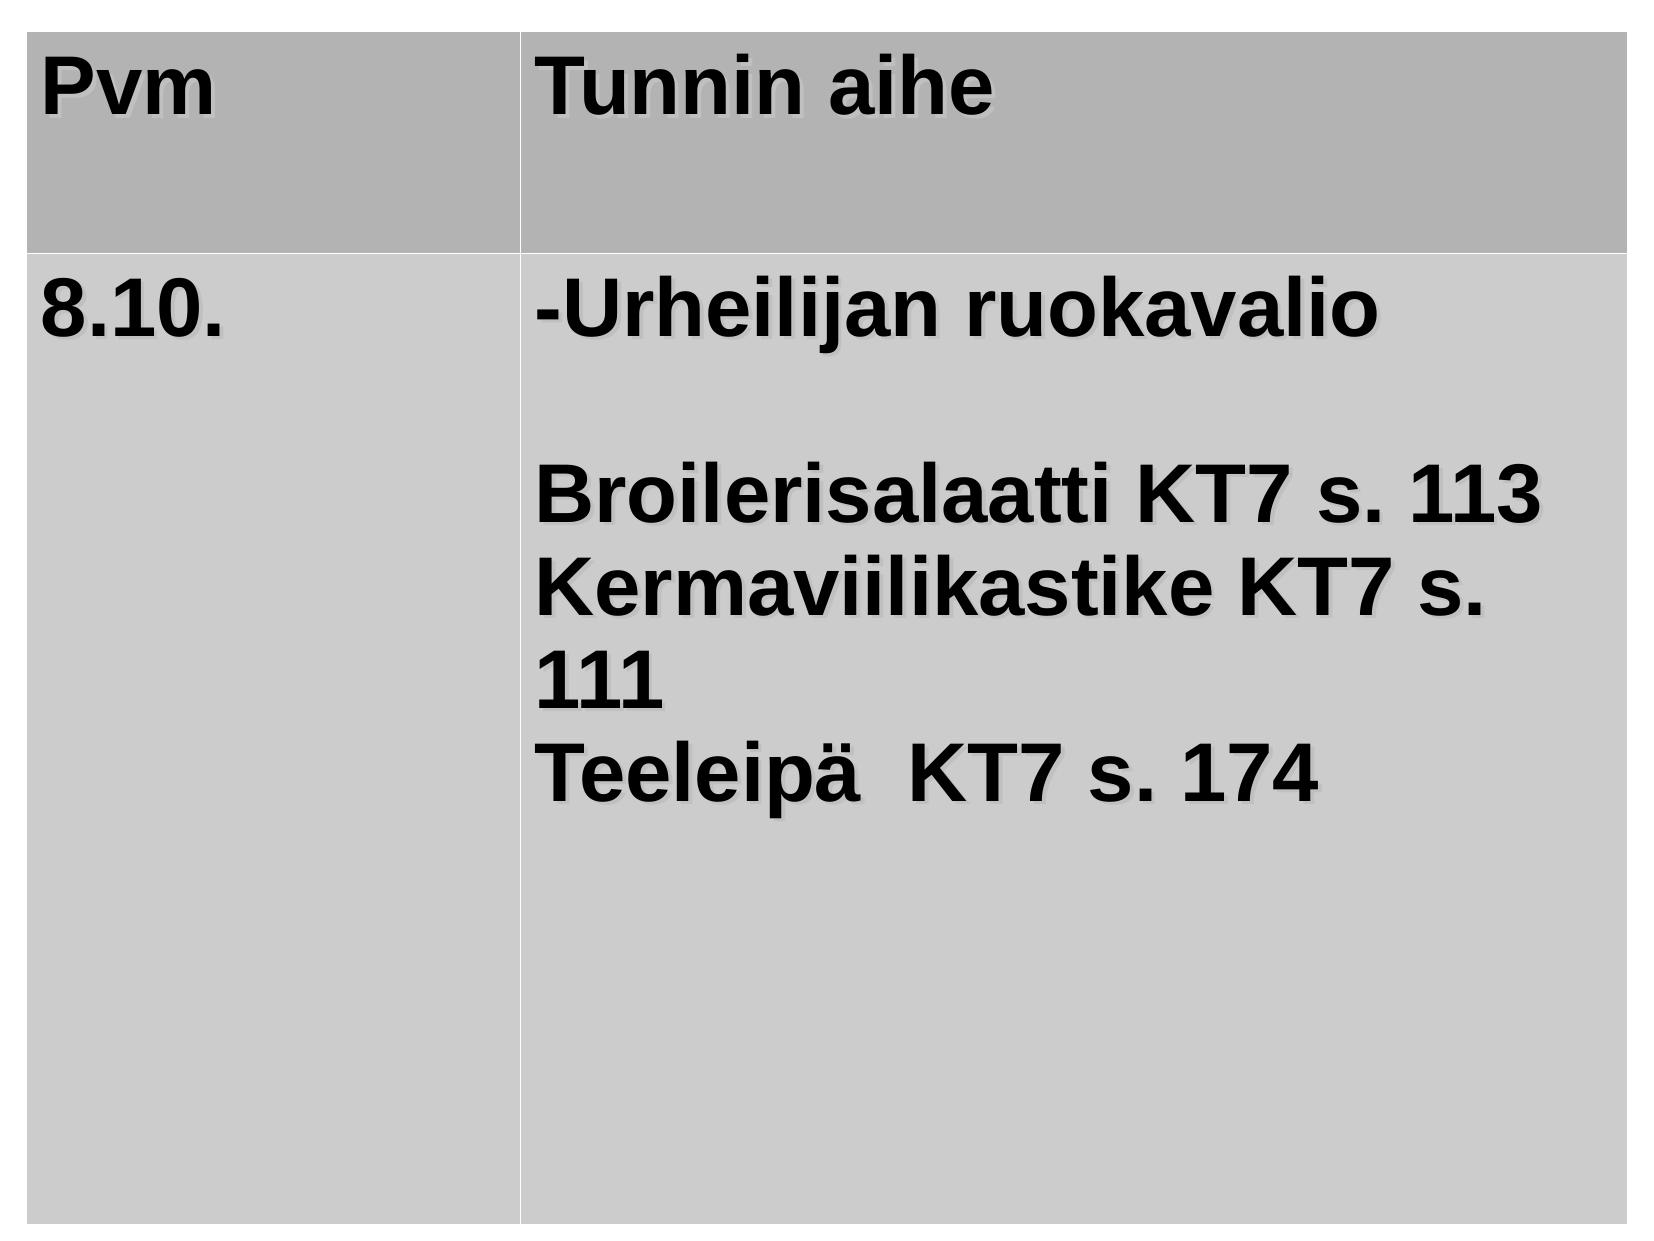

| Pvm | Tunnin aihe |
| --- | --- |
| 8.10. | -Urheilijan ruokavalio Broilerisalaatti KT7 s. 113 Kermaviilikastike KT7 s. 111 Teeleipä KT7 s. 174 |
#